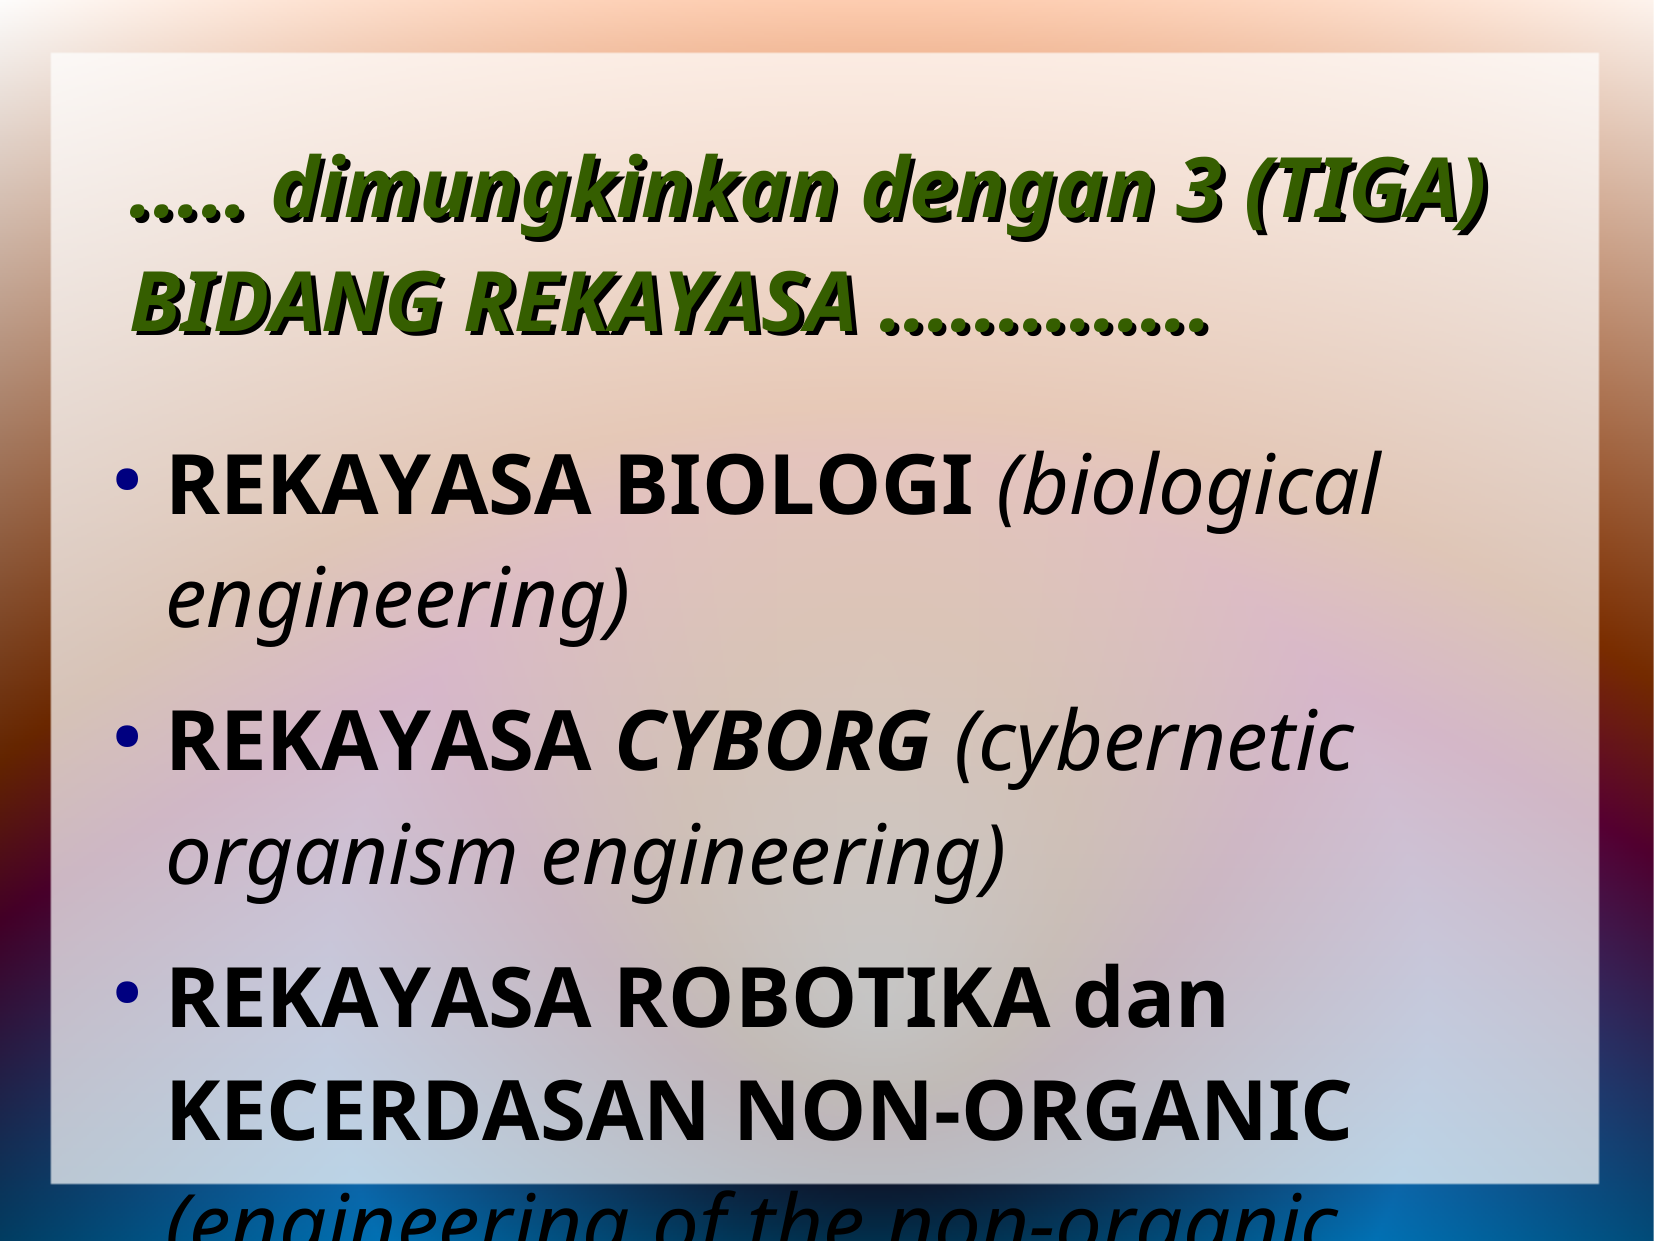

# ..... dimungkinkan dengan 3 (TIGA) BIDANG REKAYASA ..............
REKAYASA BIOLOGI (biological engineering)
REKAYASA CYBORG (cybernetic organism engineering)
REKAYASA ROBOTIKA dan KECERDASAN NON-ORGANIC (engineering of the non-organic being)